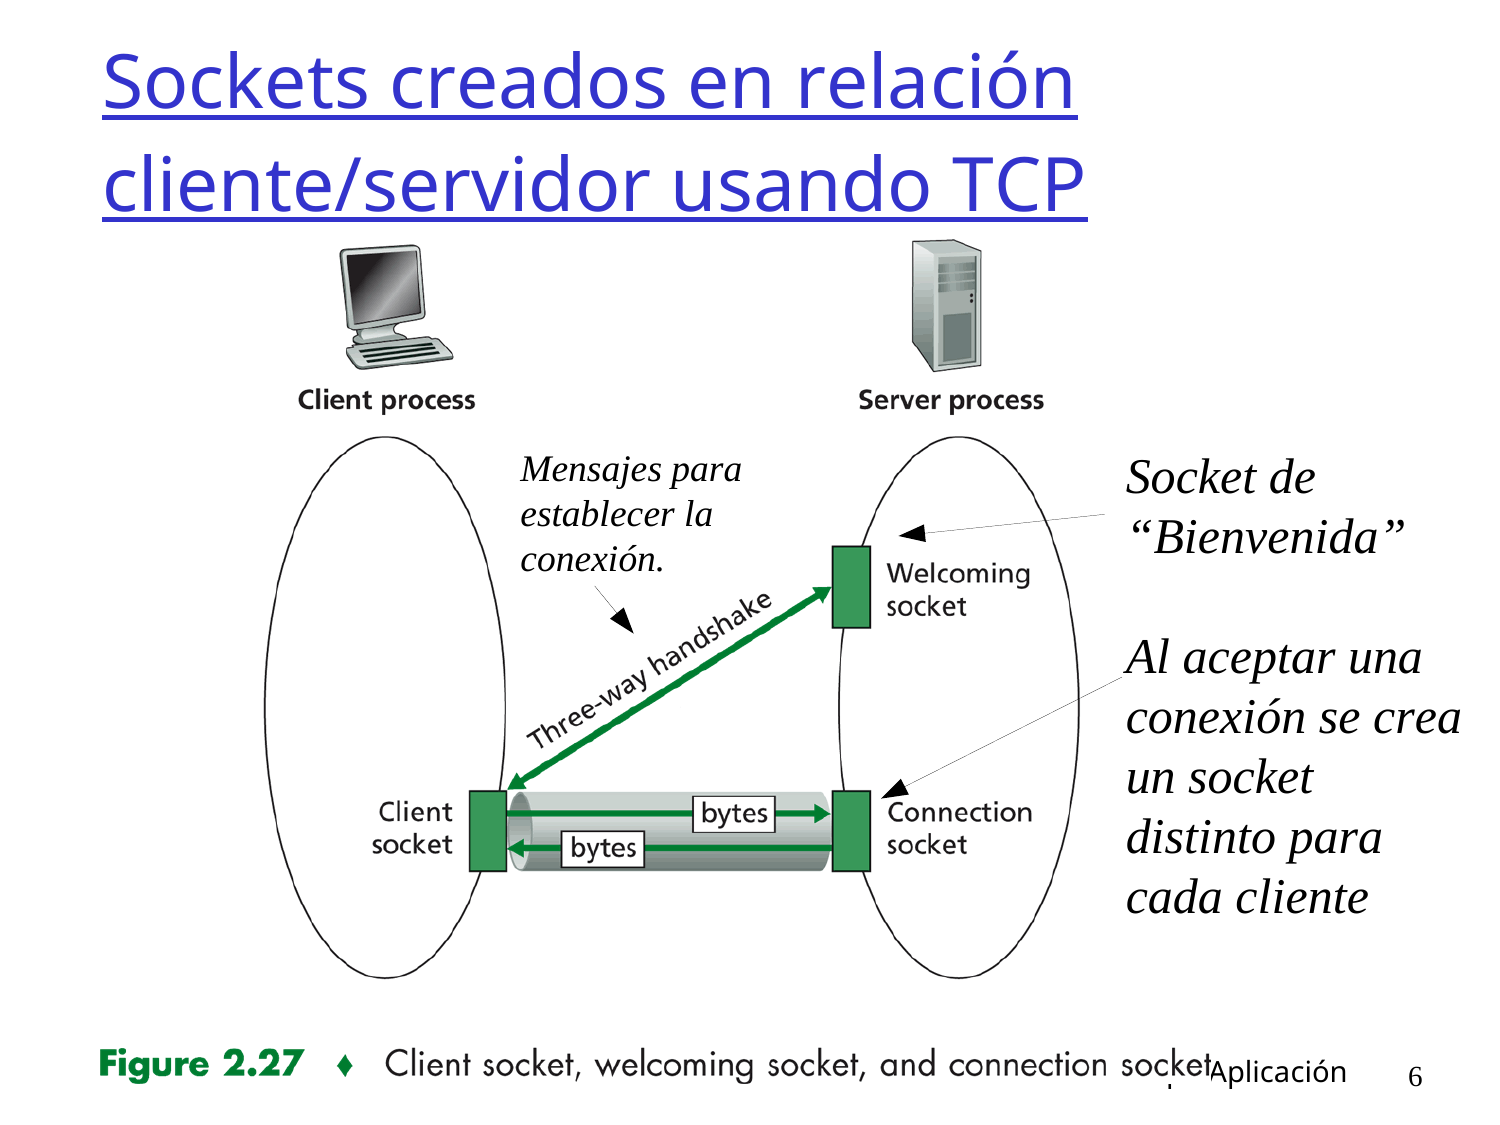

# Sockets creados en relación cliente/servidor usando TCP
Socket de “Bienvenida”
Al aceptar una conexión se crea un socket distinto para cada cliente
Mensajes para establecer la conexión.